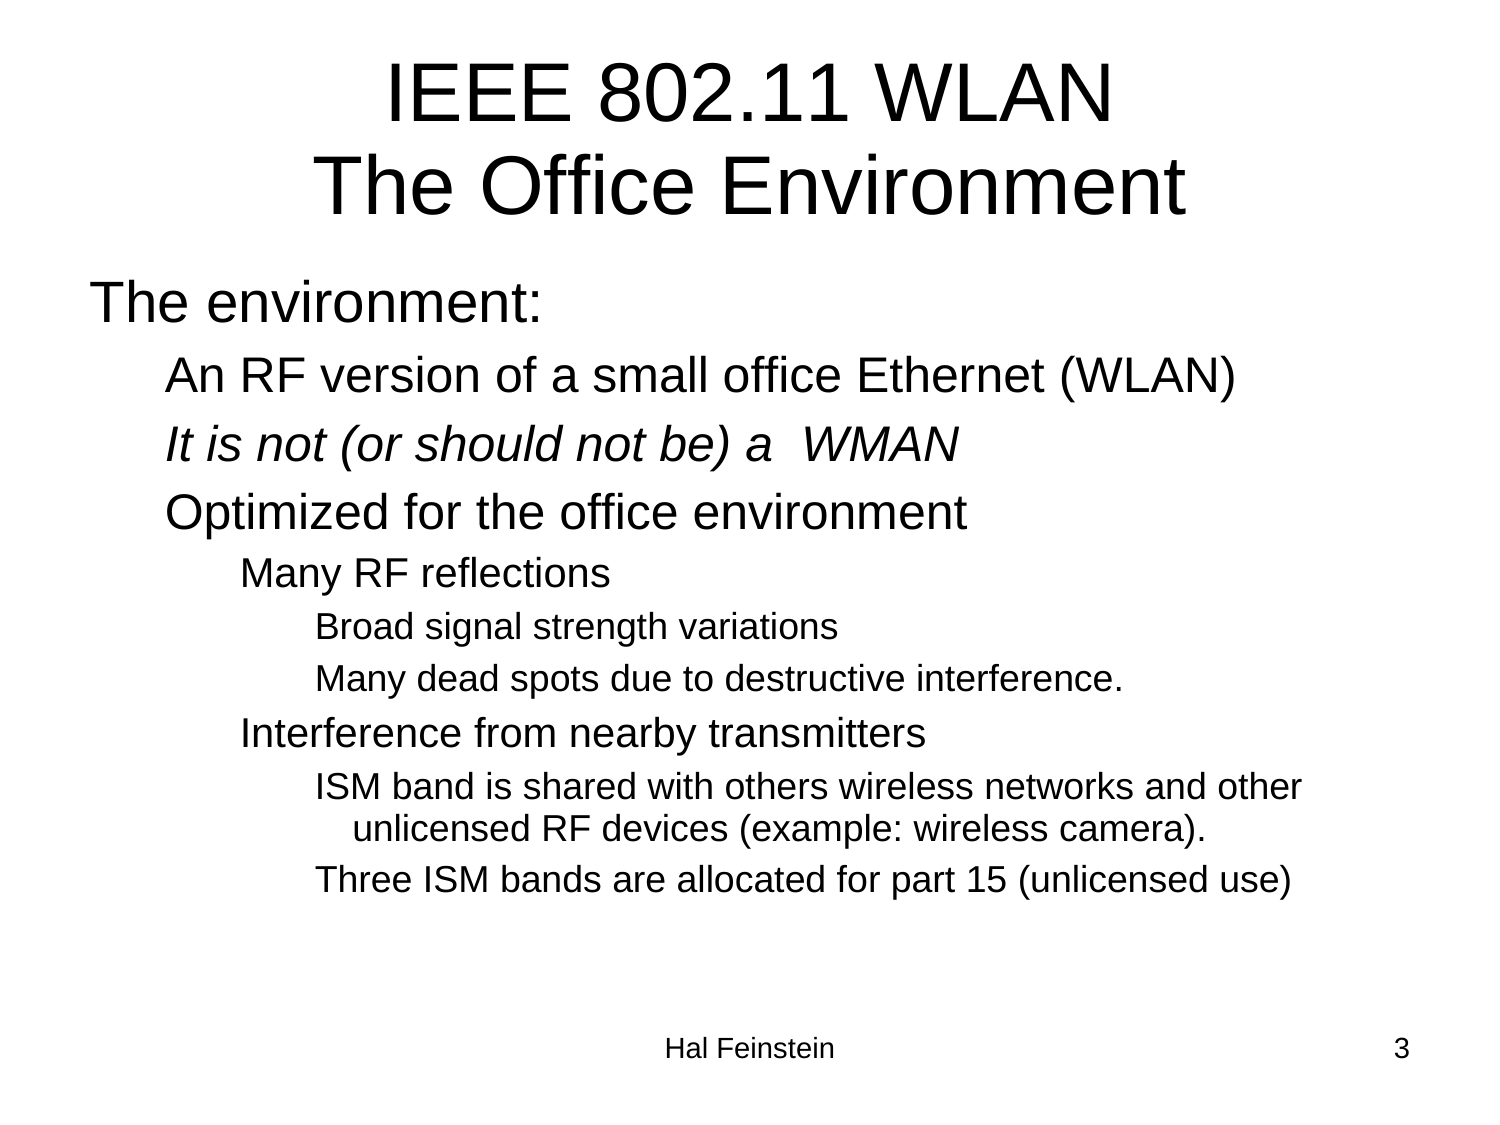

# IEEE 802.11 WLAN The Office Environment
The environment:
An RF version of a small office Ethernet (WLAN)
It is not (or should not be) a WMAN
Optimized for the office environment
Many RF reflections
Broad signal strength variations
Many dead spots due to destructive interference.
Interference from nearby transmitters
ISM band is shared with others wireless networks and other unlicensed RF devices (example: wireless camera).
Three ISM bands are allocated for part 15 (unlicensed use)
Hal Feinstein
3